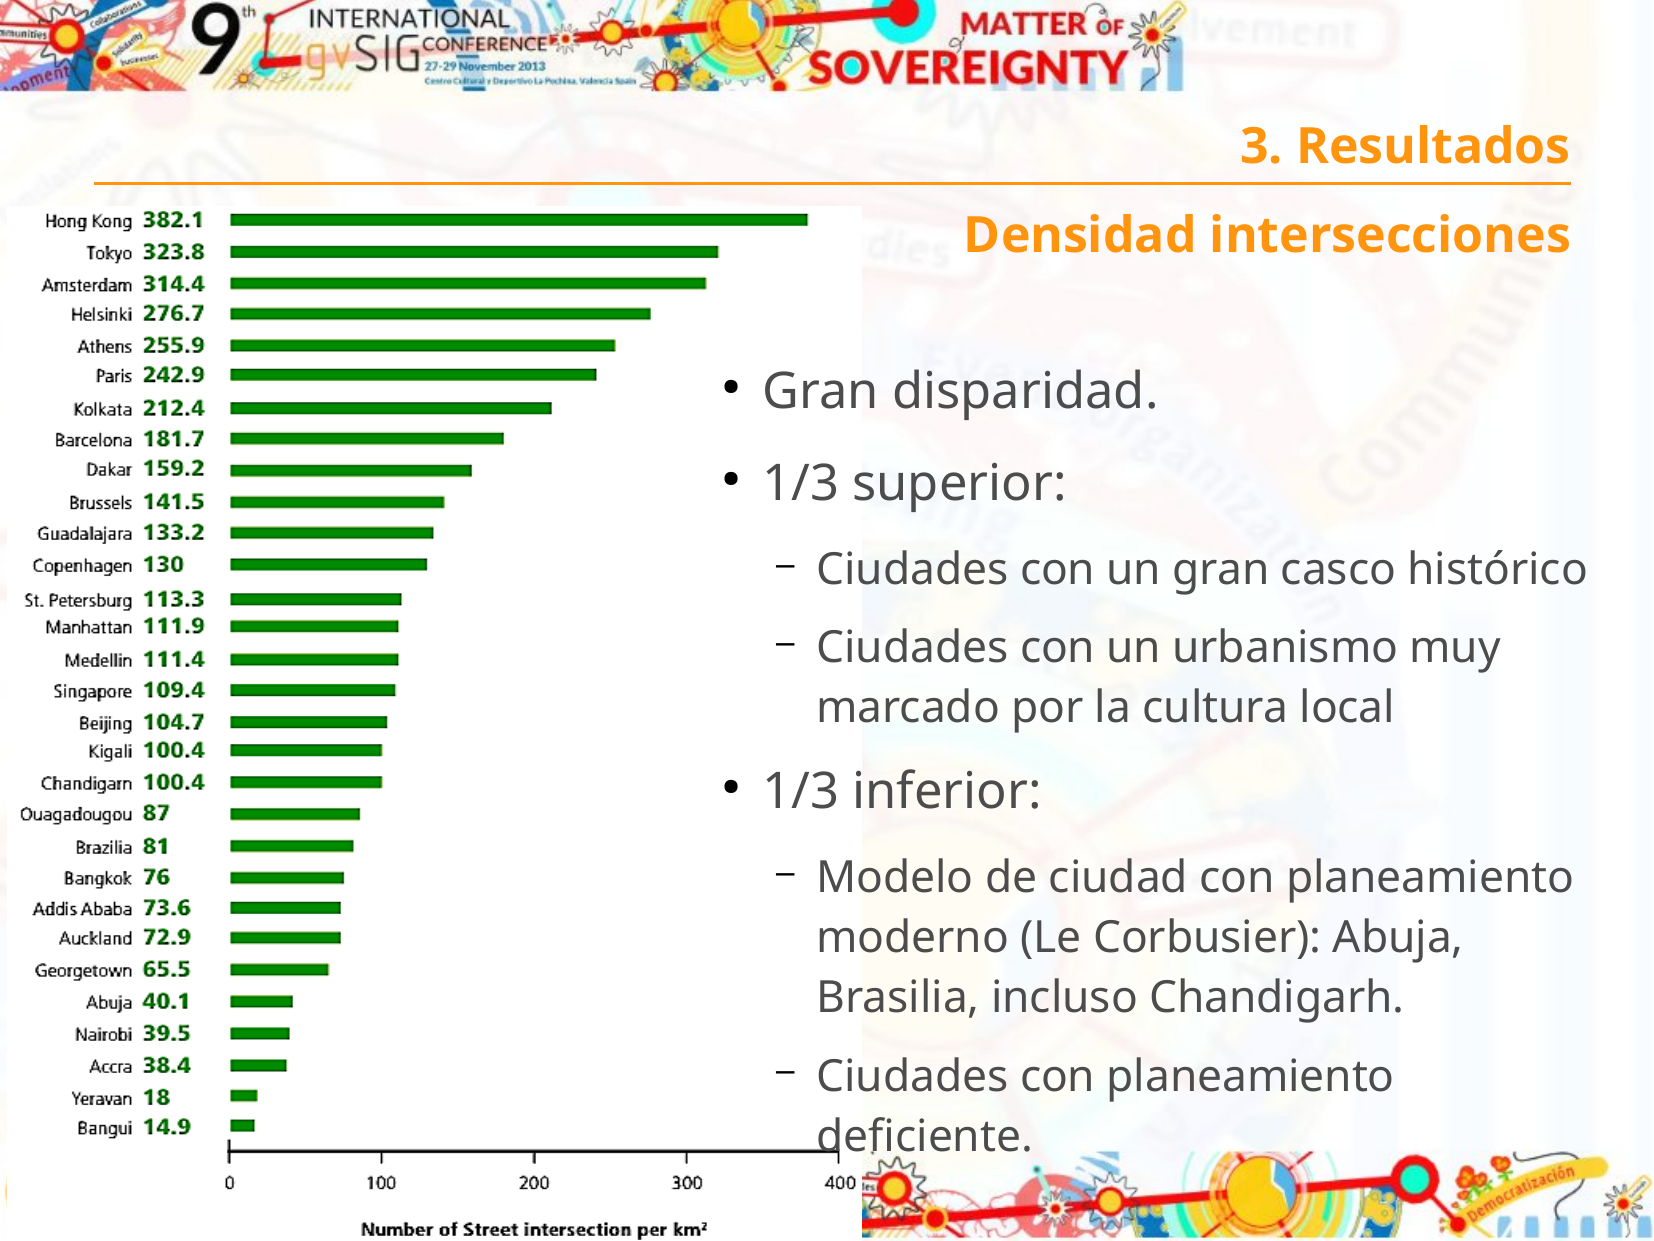

# 3. Resultados
Densidad intersecciones
Gran disparidad.
1/3 superior:
Ciudades con un gran casco histórico
Ciudades con un urbanismo muy marcado por la cultura local
1/3 inferior:
Modelo de ciudad con planeamiento moderno (Le Corbusier): Abuja, Brasilia, incluso Chandigarh.
Ciudades con planeamiento deficiente.